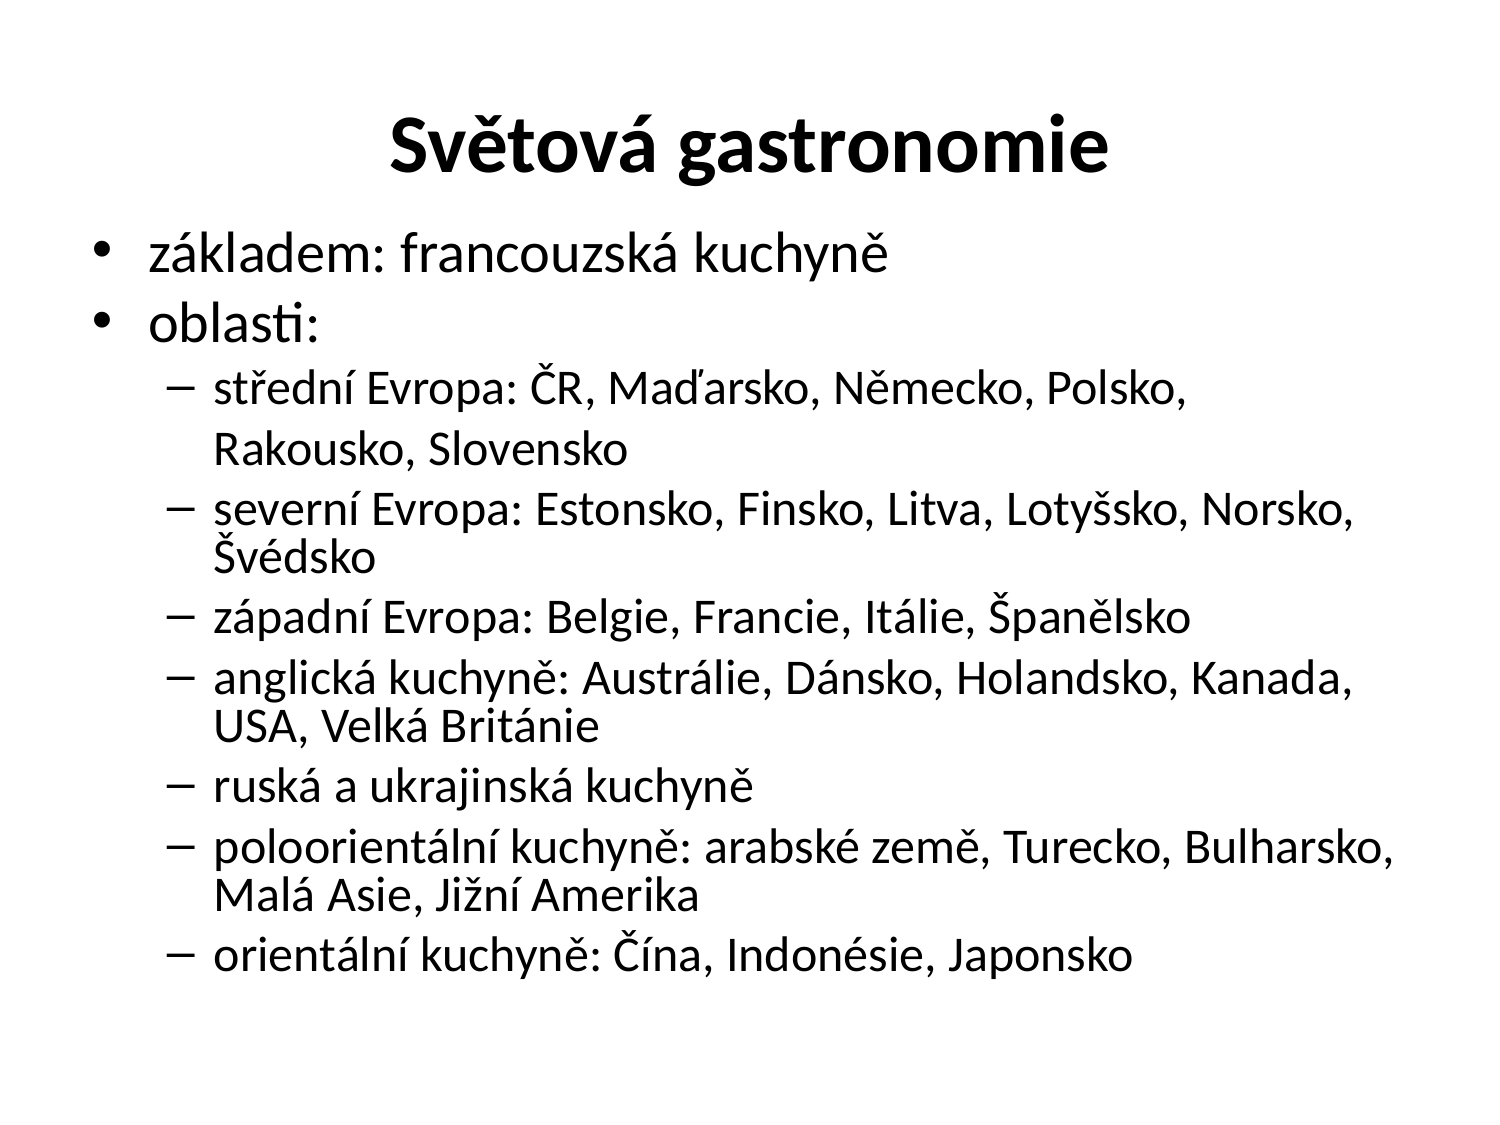

# Světová gastronomie
základem: francouzská kuchyně
oblasti:
střední Evropa: ČR, Maďarsko, Německo, Polsko,
	Rakousko, Slovensko
severní Evropa: Estonsko, Finsko, Litva, Lotyšsko, Norsko, Švédsko
západní Evropa: Belgie, Francie, Itálie, Španělsko
anglická kuchyně: Austrálie, Dánsko, Holandsko, Kanada, USA, Velká Británie
ruská a ukrajinská kuchyně
poloorientální kuchyně: arabské země, Turecko, Bulharsko, Malá Asie, Jižní Amerika
orientální kuchyně: Čína, Indonésie, Japonsko